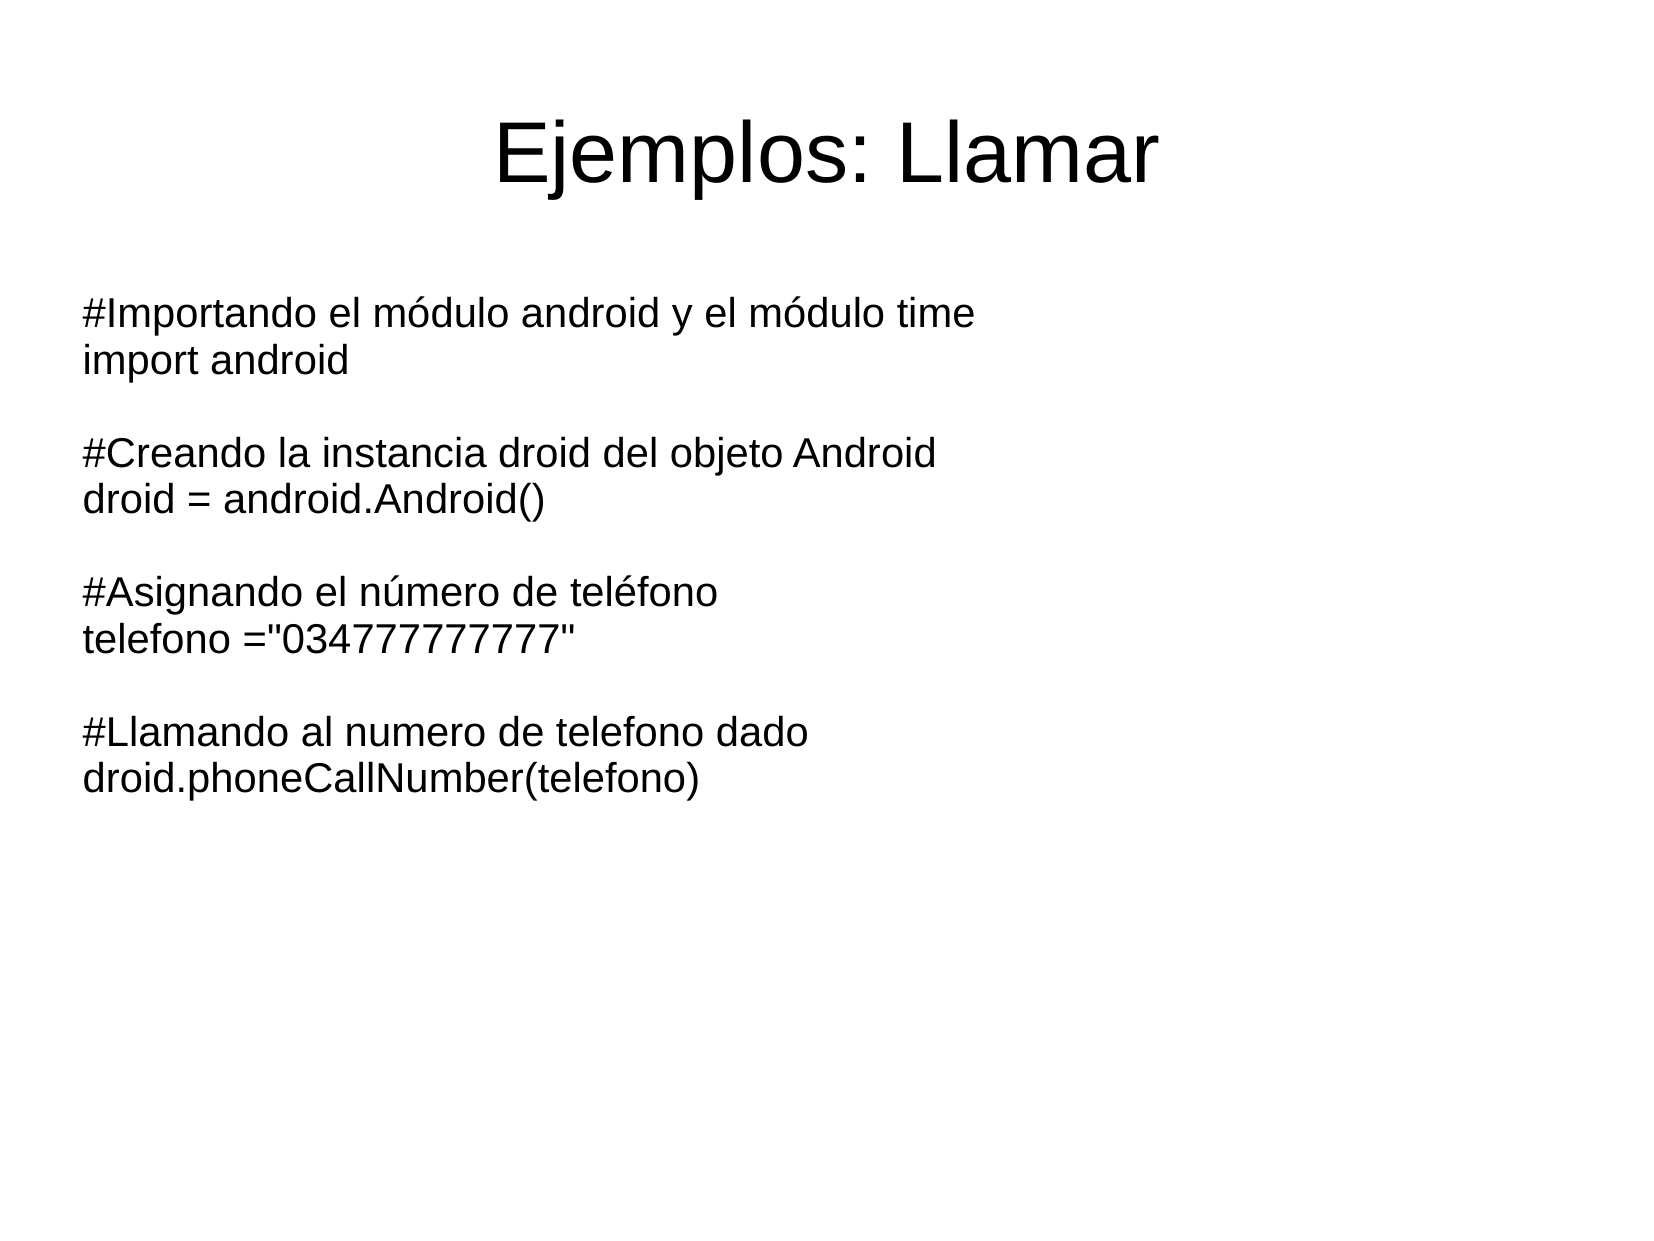

# Ejemplos: Llamar
#Importando el módulo android y el módulo time
import android
#Creando la instancia droid del objeto Android
droid = android.Android()
#Asignando el número de teléfono
telefono ="034777777777"
#Llamando al numero de telefono dado
droid.phoneCallNumber(telefono)